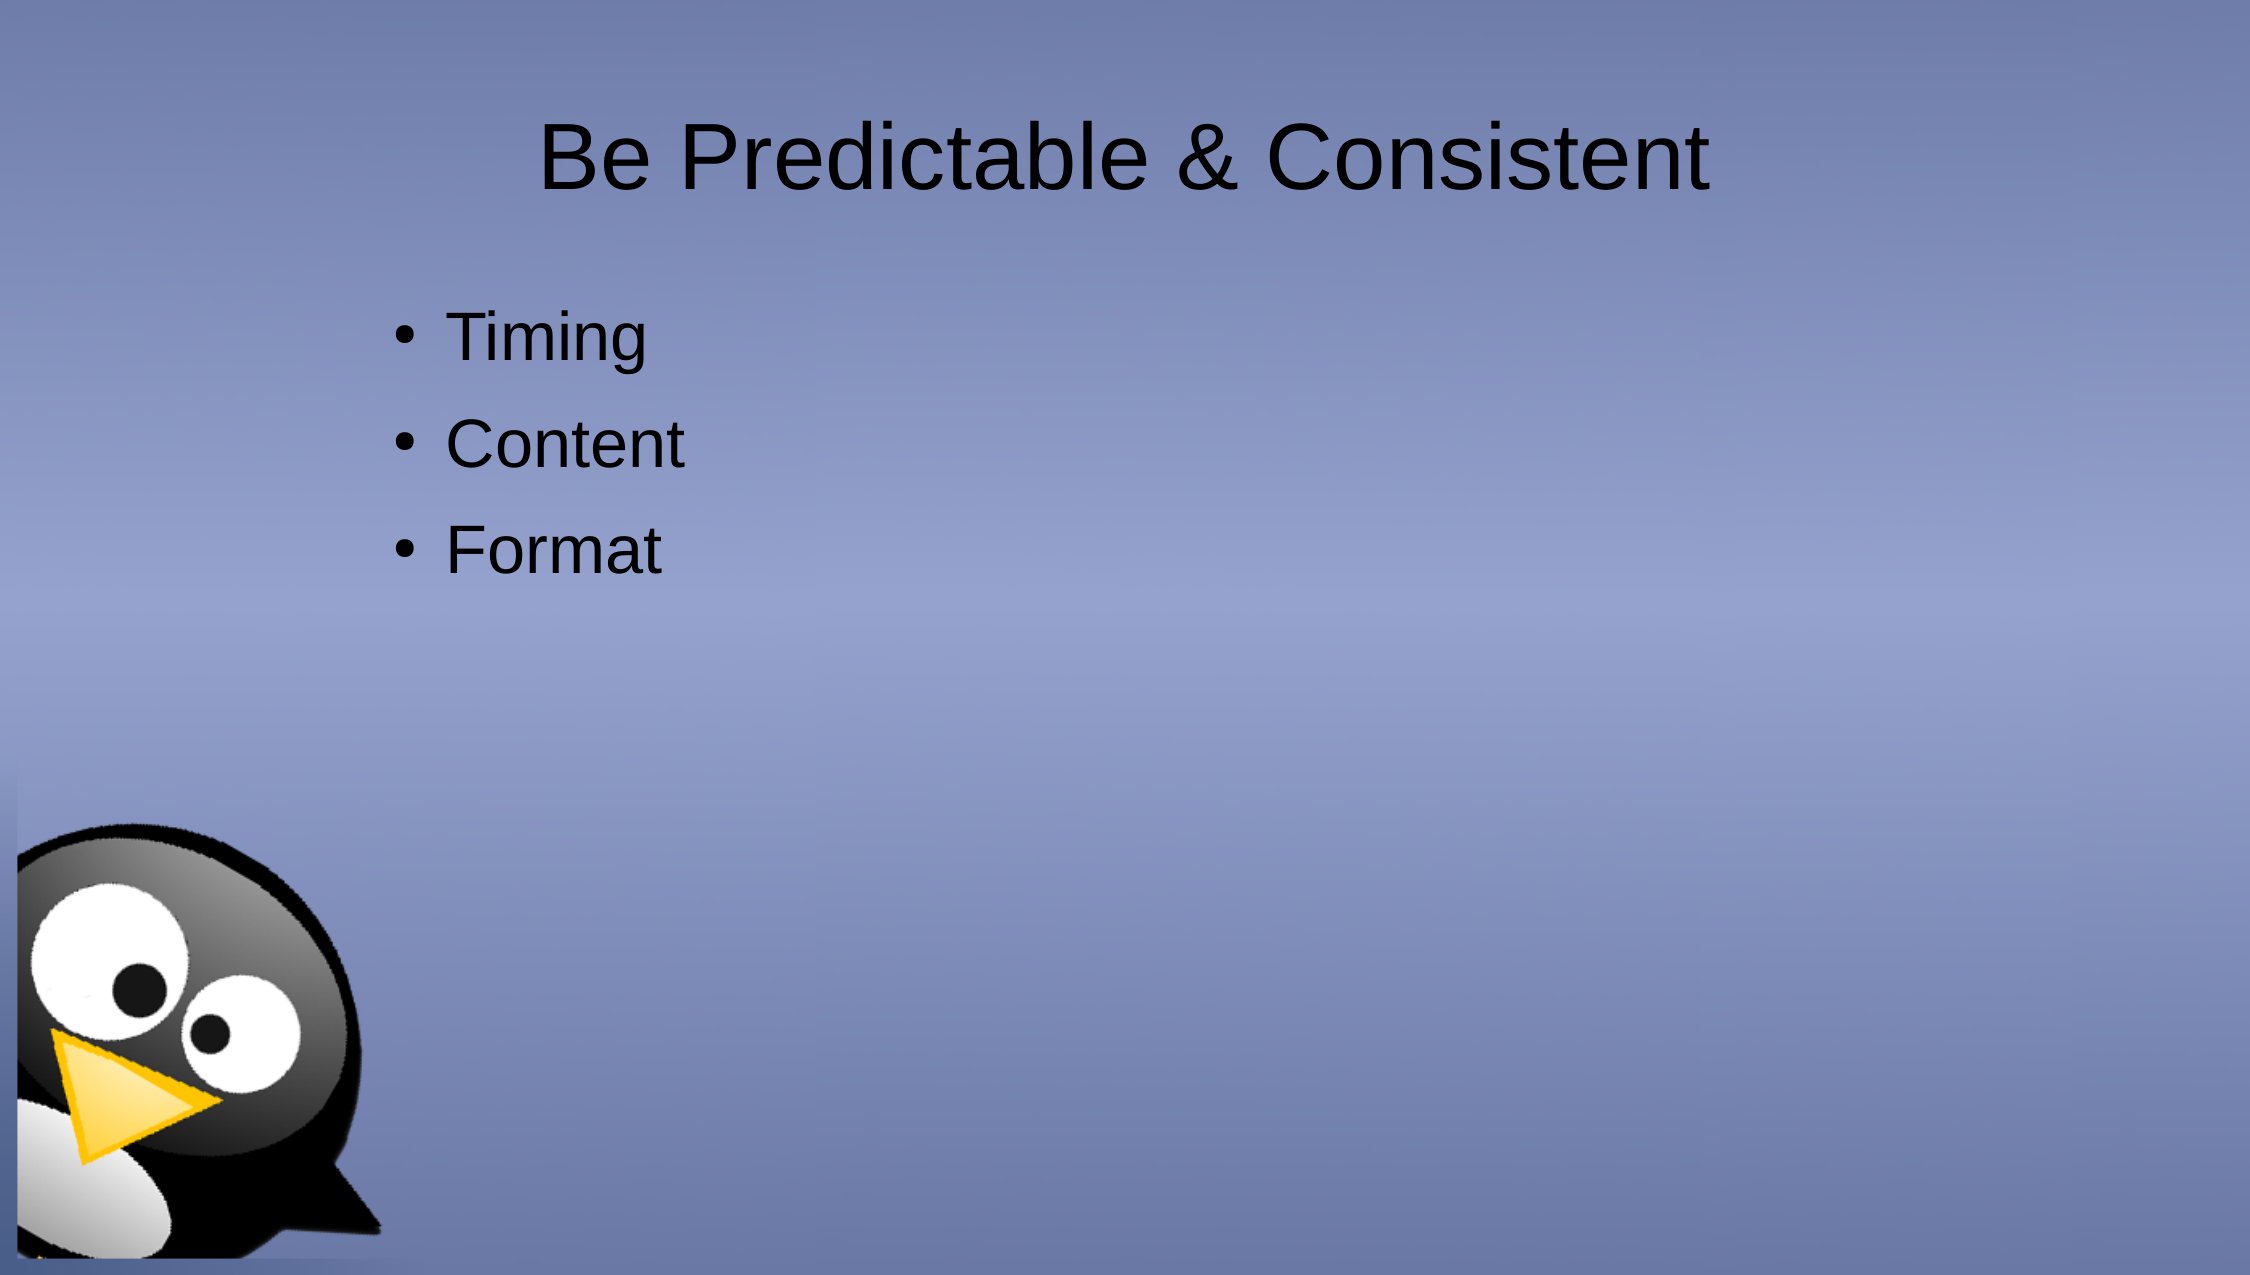

# Be Predictable & Consistent
Timing
Content
Format